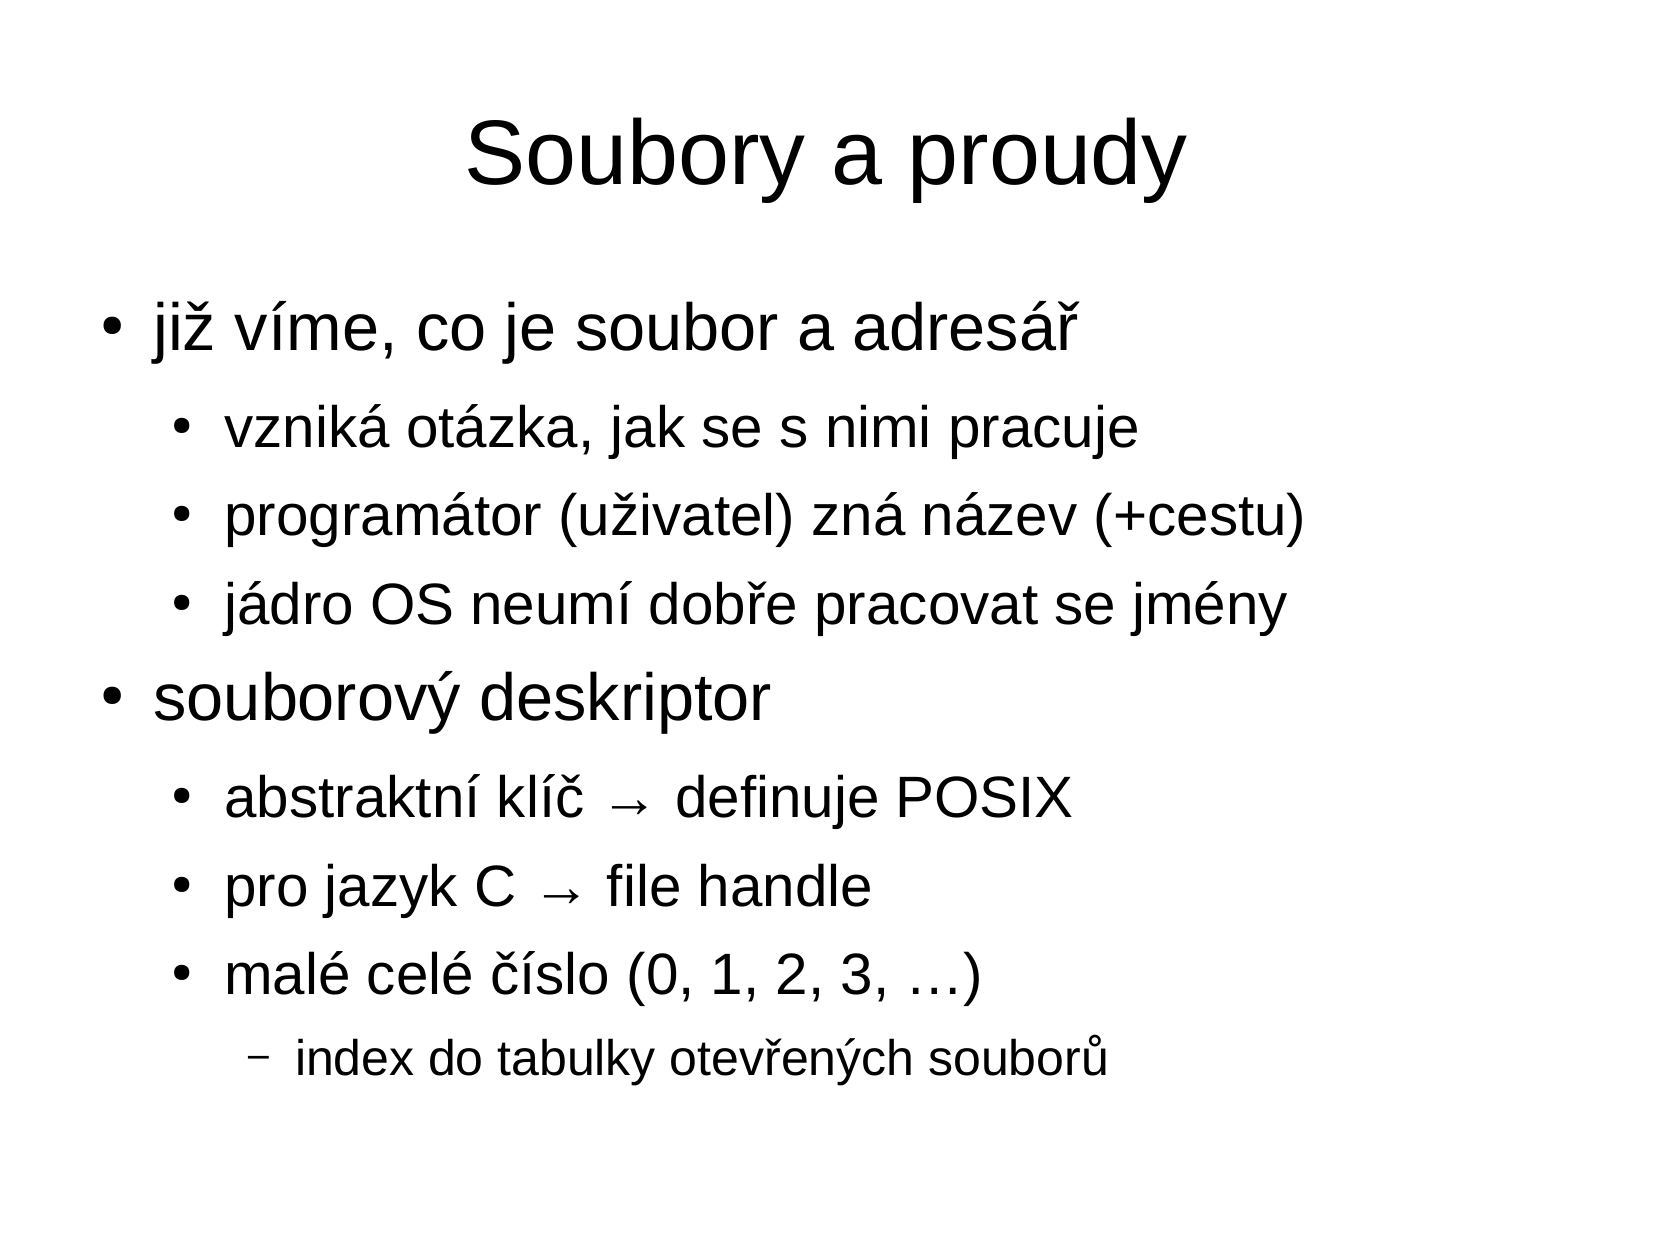

# Soubory a proudy
již víme, co je soubor a adresář
vzniká otázka, jak se s nimi pracuje
programátor (uživatel) zná název (+cestu)
jádro OS neumí dobře pracovat se jmény
souborový deskriptor
abstraktní klíč → definuje POSIX
pro jazyk C → file handle
malé celé číslo (0, 1, 2, 3, …)
index do tabulky otevřených souborů